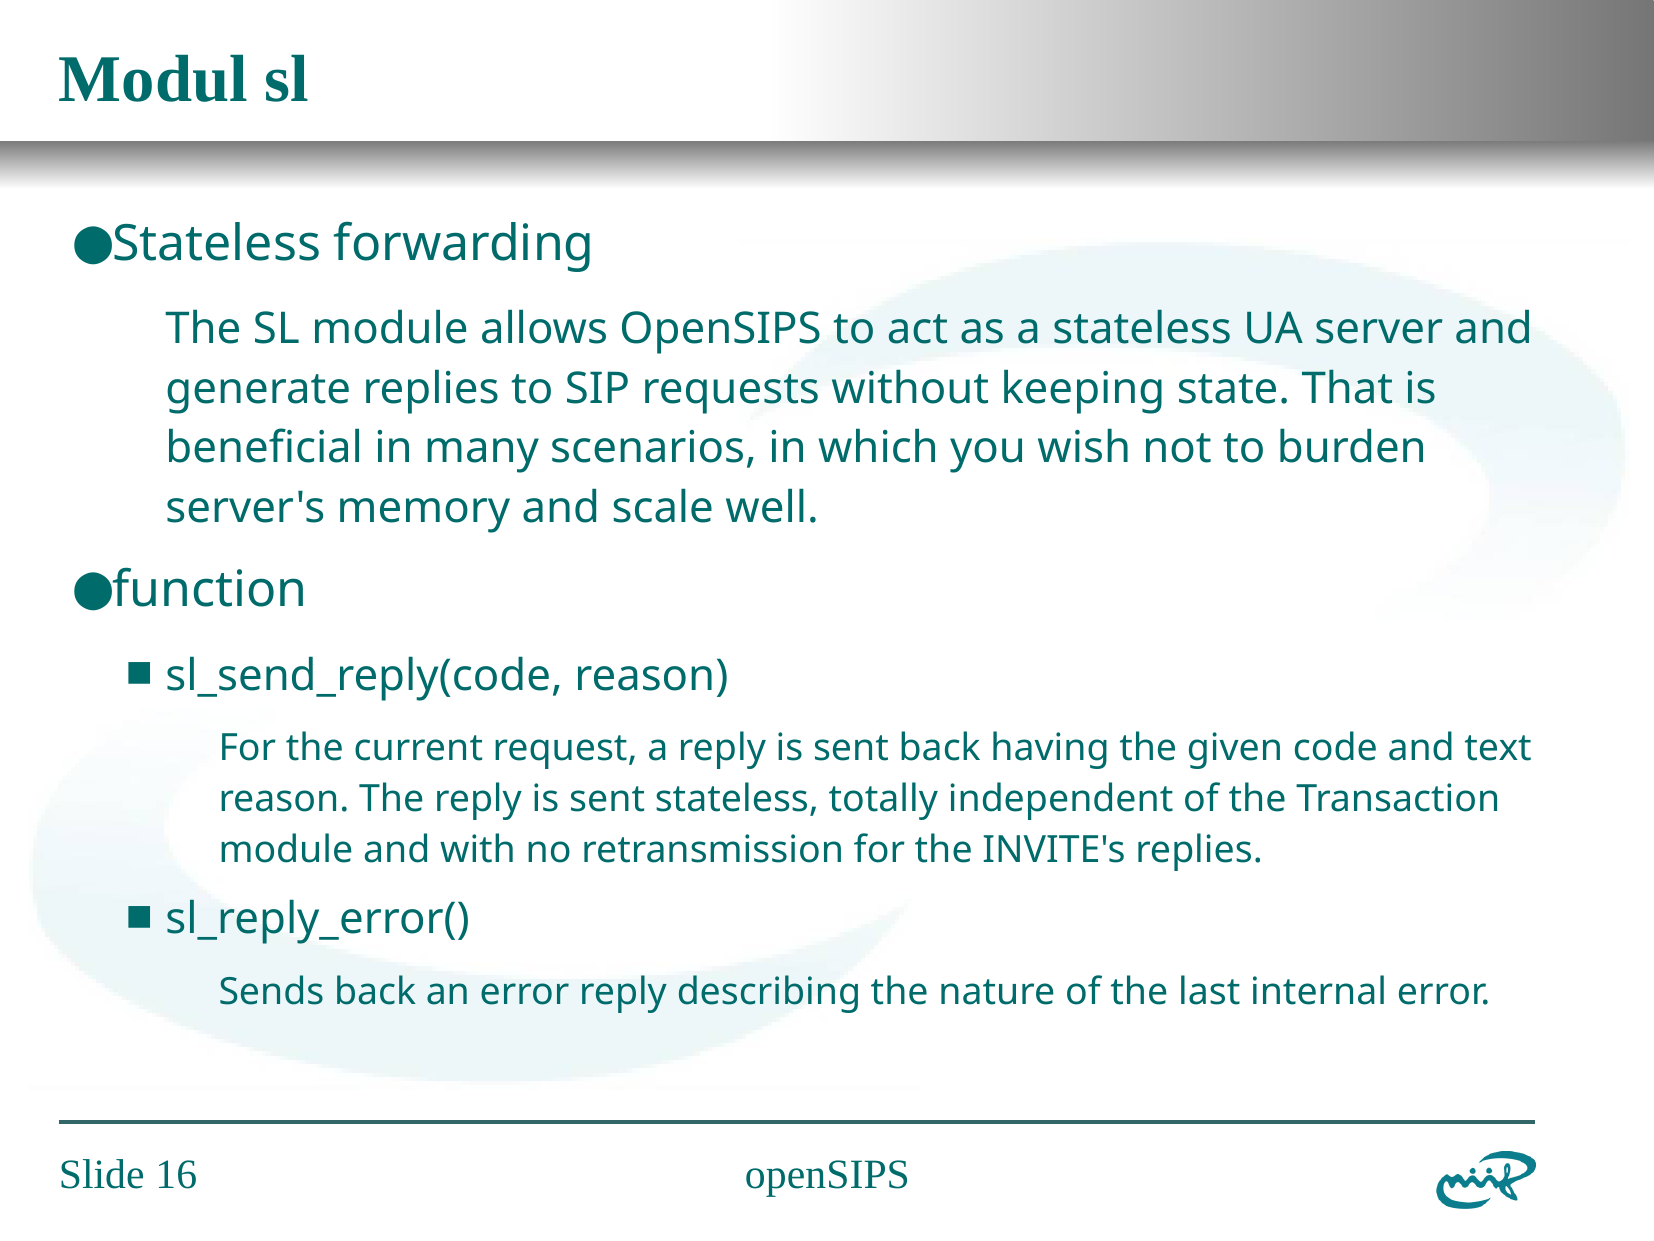

# Modul sl
Stateless forwarding
The SL module allows OpenSIPS to act as a stateless UA server and generate replies to SIP requests without keeping state. That is beneficial in many scenarios, in which you wish not to burden server's memory and scale well.
function
sl_send_reply(code, reason)
For the current request, a reply is sent back having the given code and text reason. The reply is sent stateless, totally independent of the Transaction module and with no retransmission for the INVITE's replies.
sl_reply_error()
Sends back an error reply describing the nature of the last internal error.
16
openSIPS